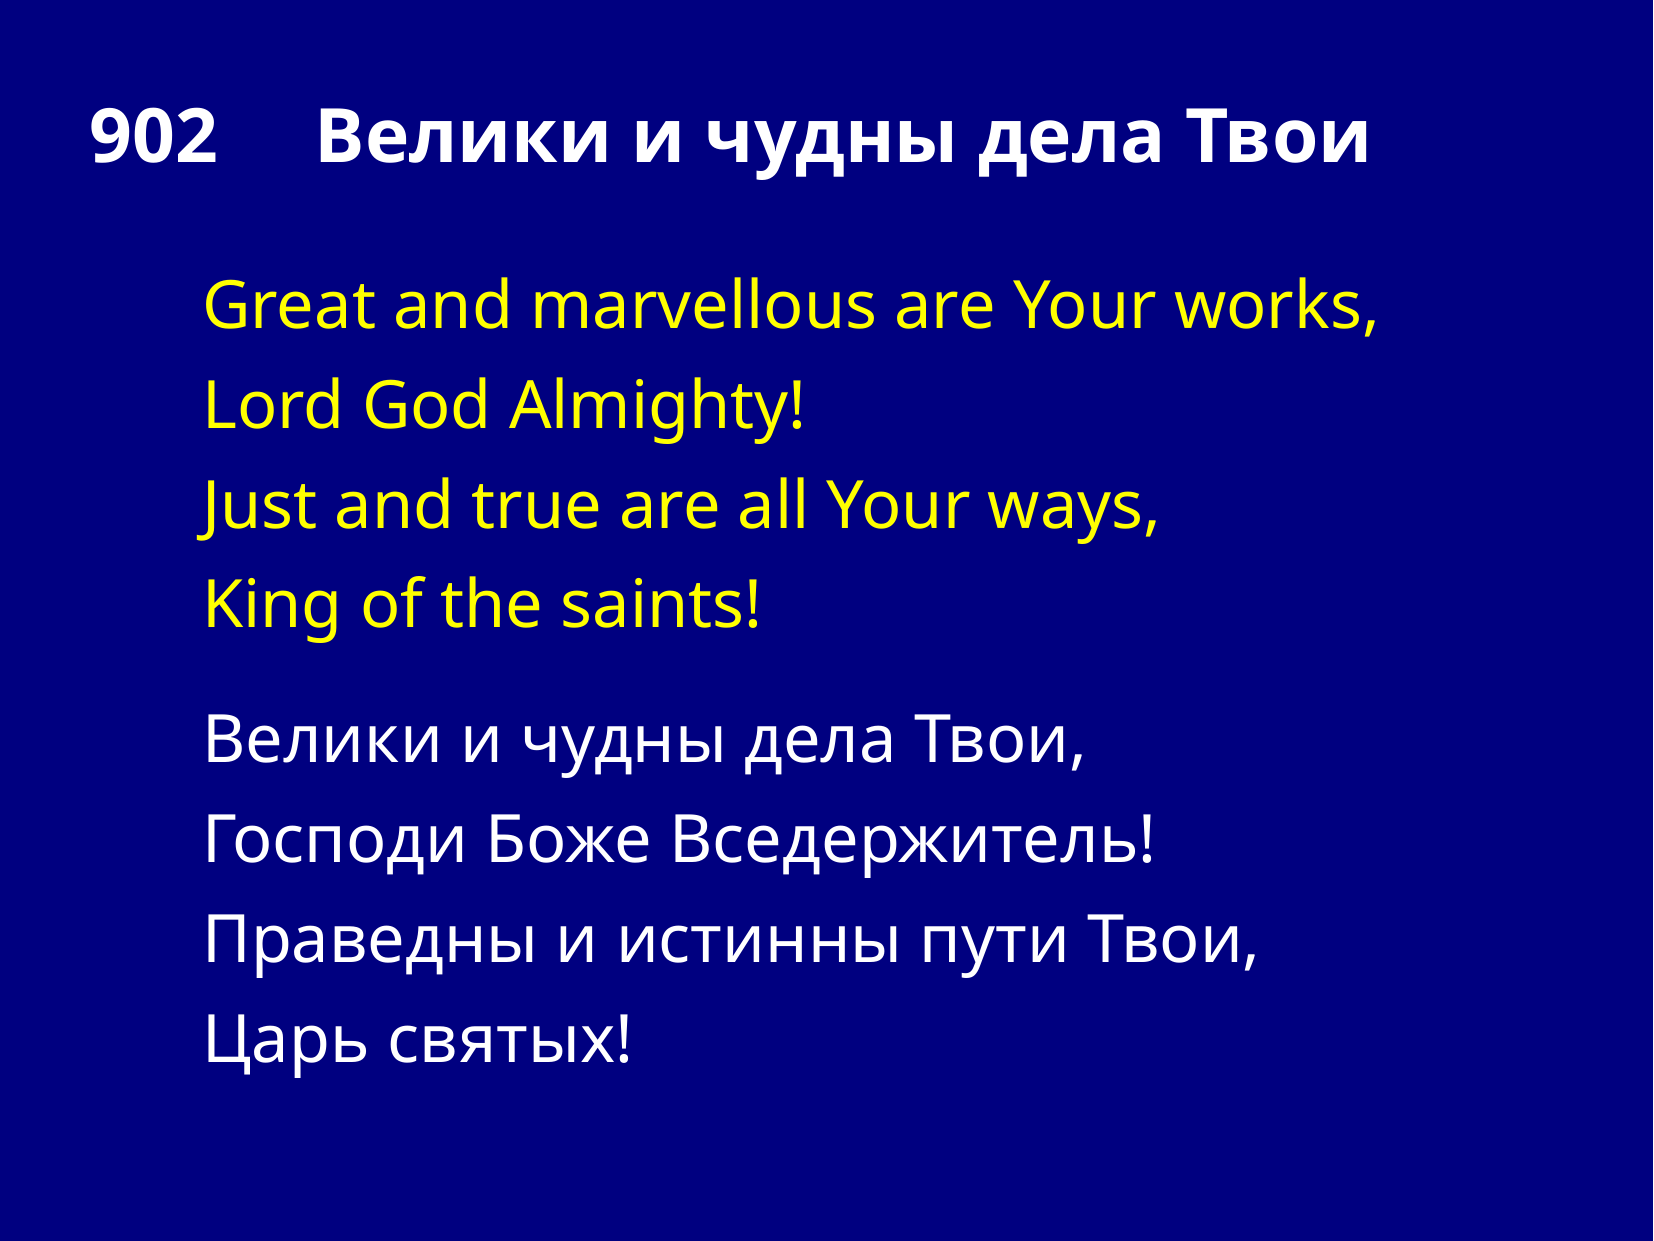

902	Велики и чудны дела Твои
	Great and marvellous are Your works,
	Lord God Almighty!
	Just and true are all Your ways,
	King of the saints!
	Велики и чудны дела Твои,
	Господи Боже Вседержитель!
	Праведны и истинны пути Твои,
	Царь святых!